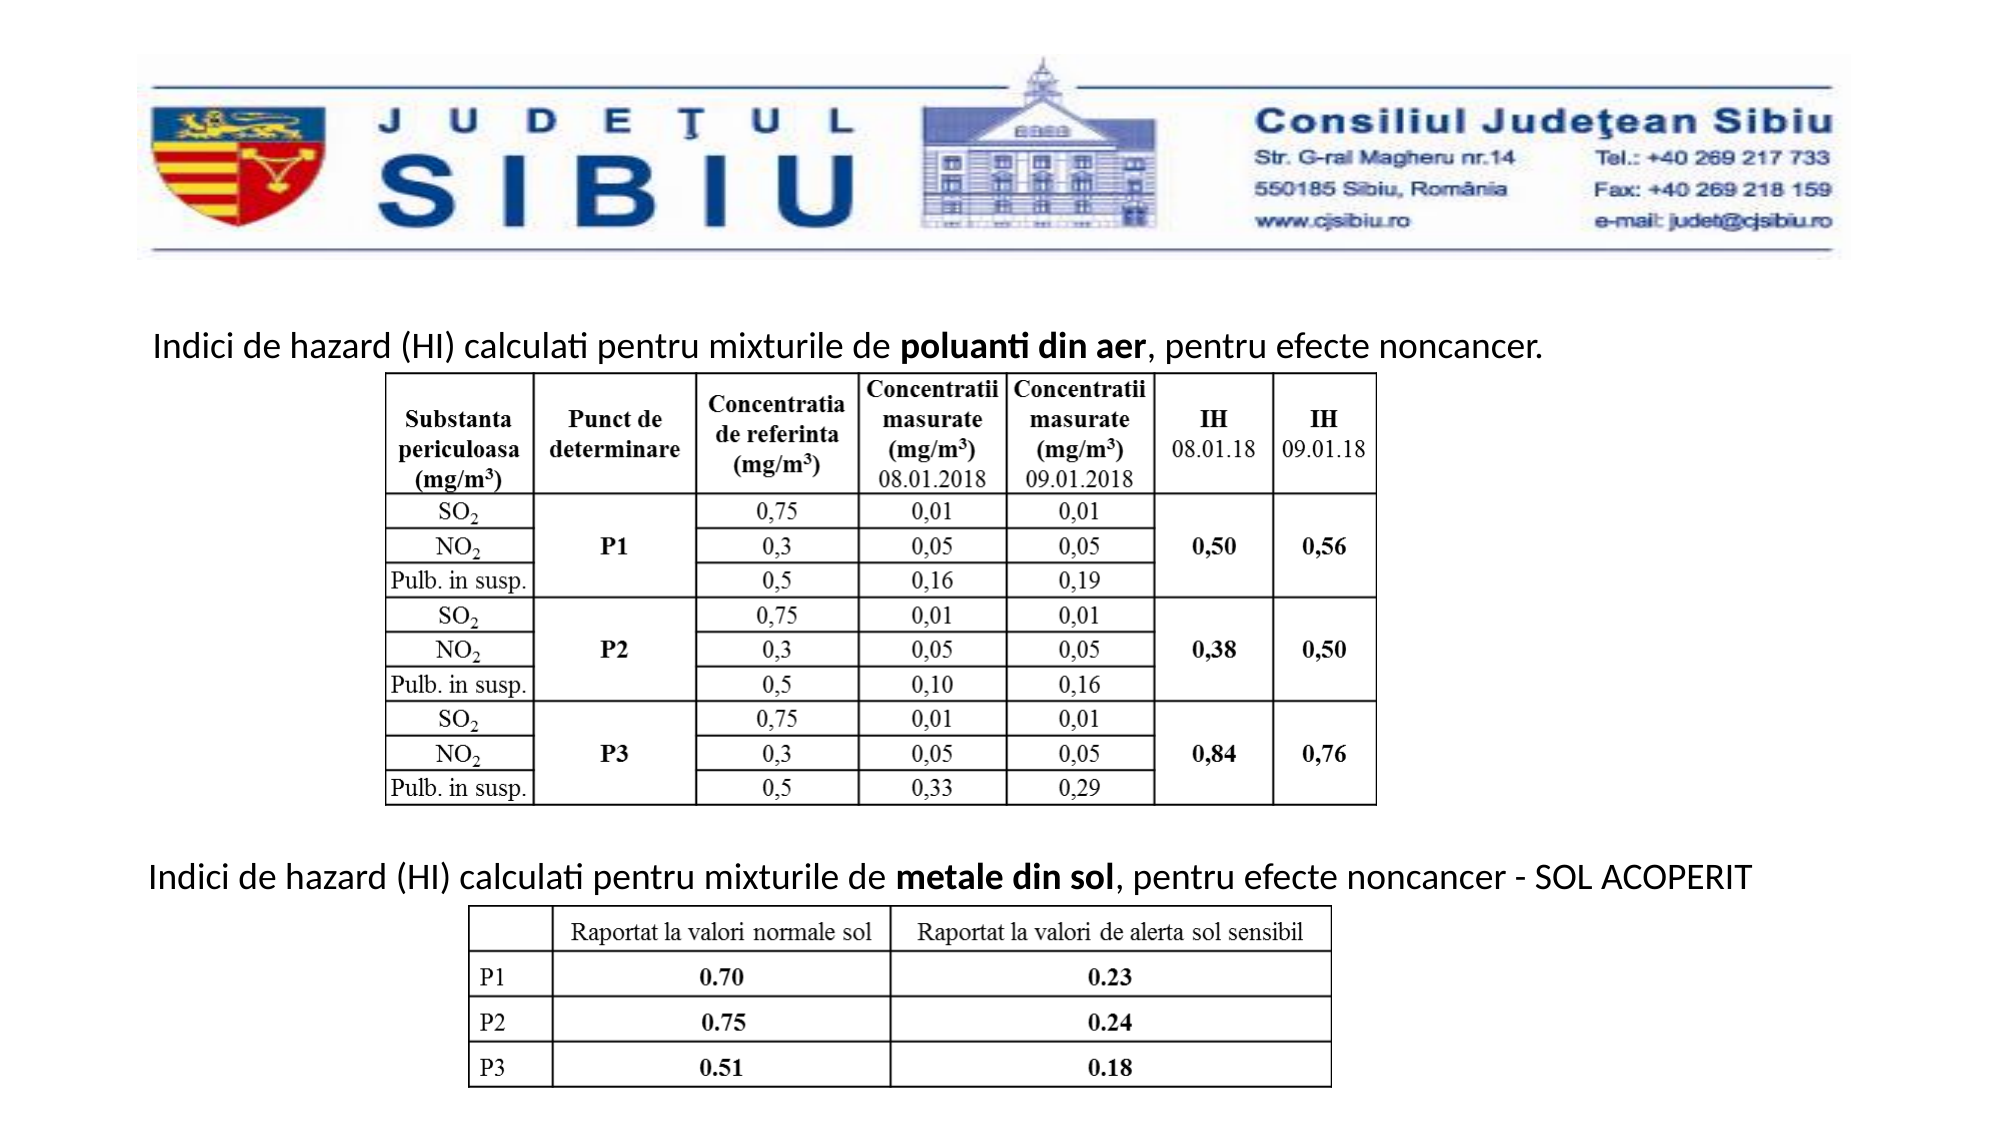

#
Indici de hazard (HI) calculati pentru mixturile de poluanti din aer, pentru efecte noncancer.
Indici de hazard (HI) calculati pentru mixturile de metale din sol, pentru efecte noncancer - SOL ACOPERIT